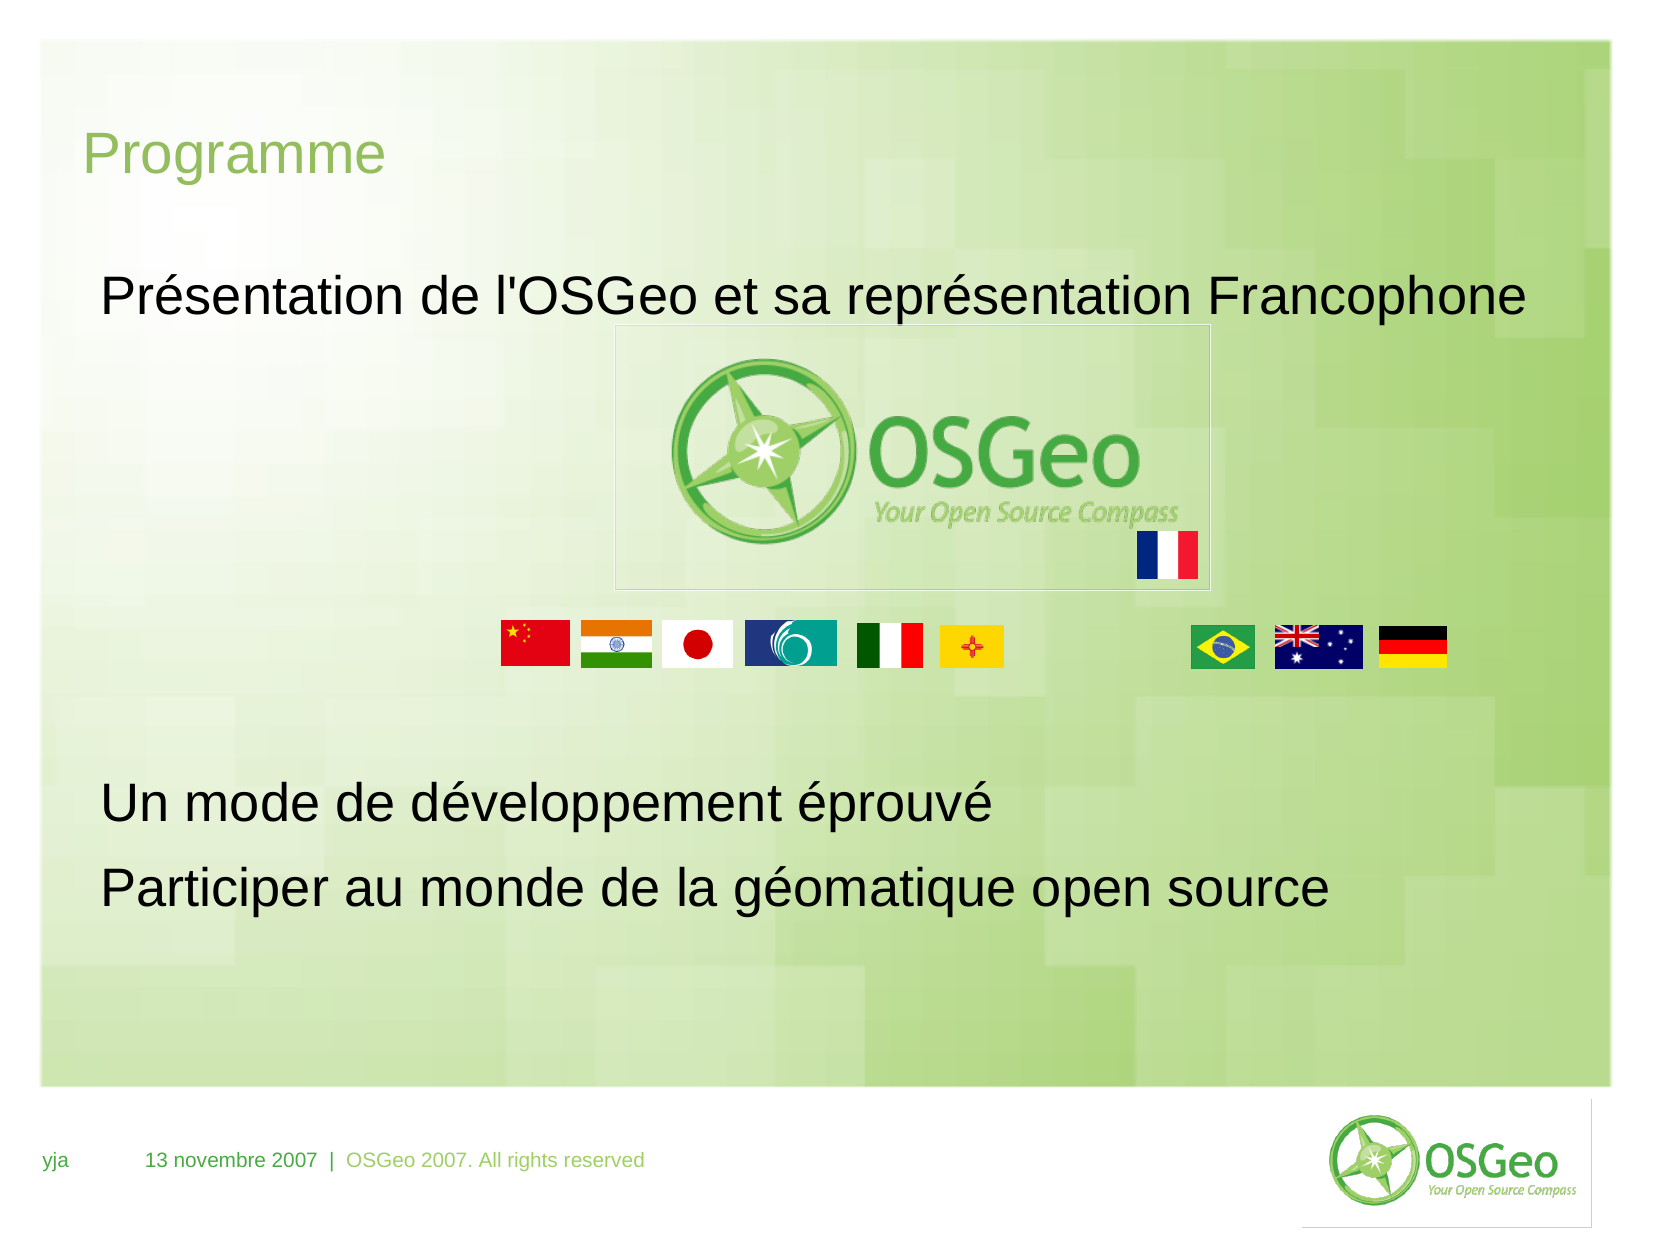

# Programme
Présentation de l'OSGeo et sa représentation Francophone
Un mode de développement éprouvé
Participer au monde de la géomatique open source